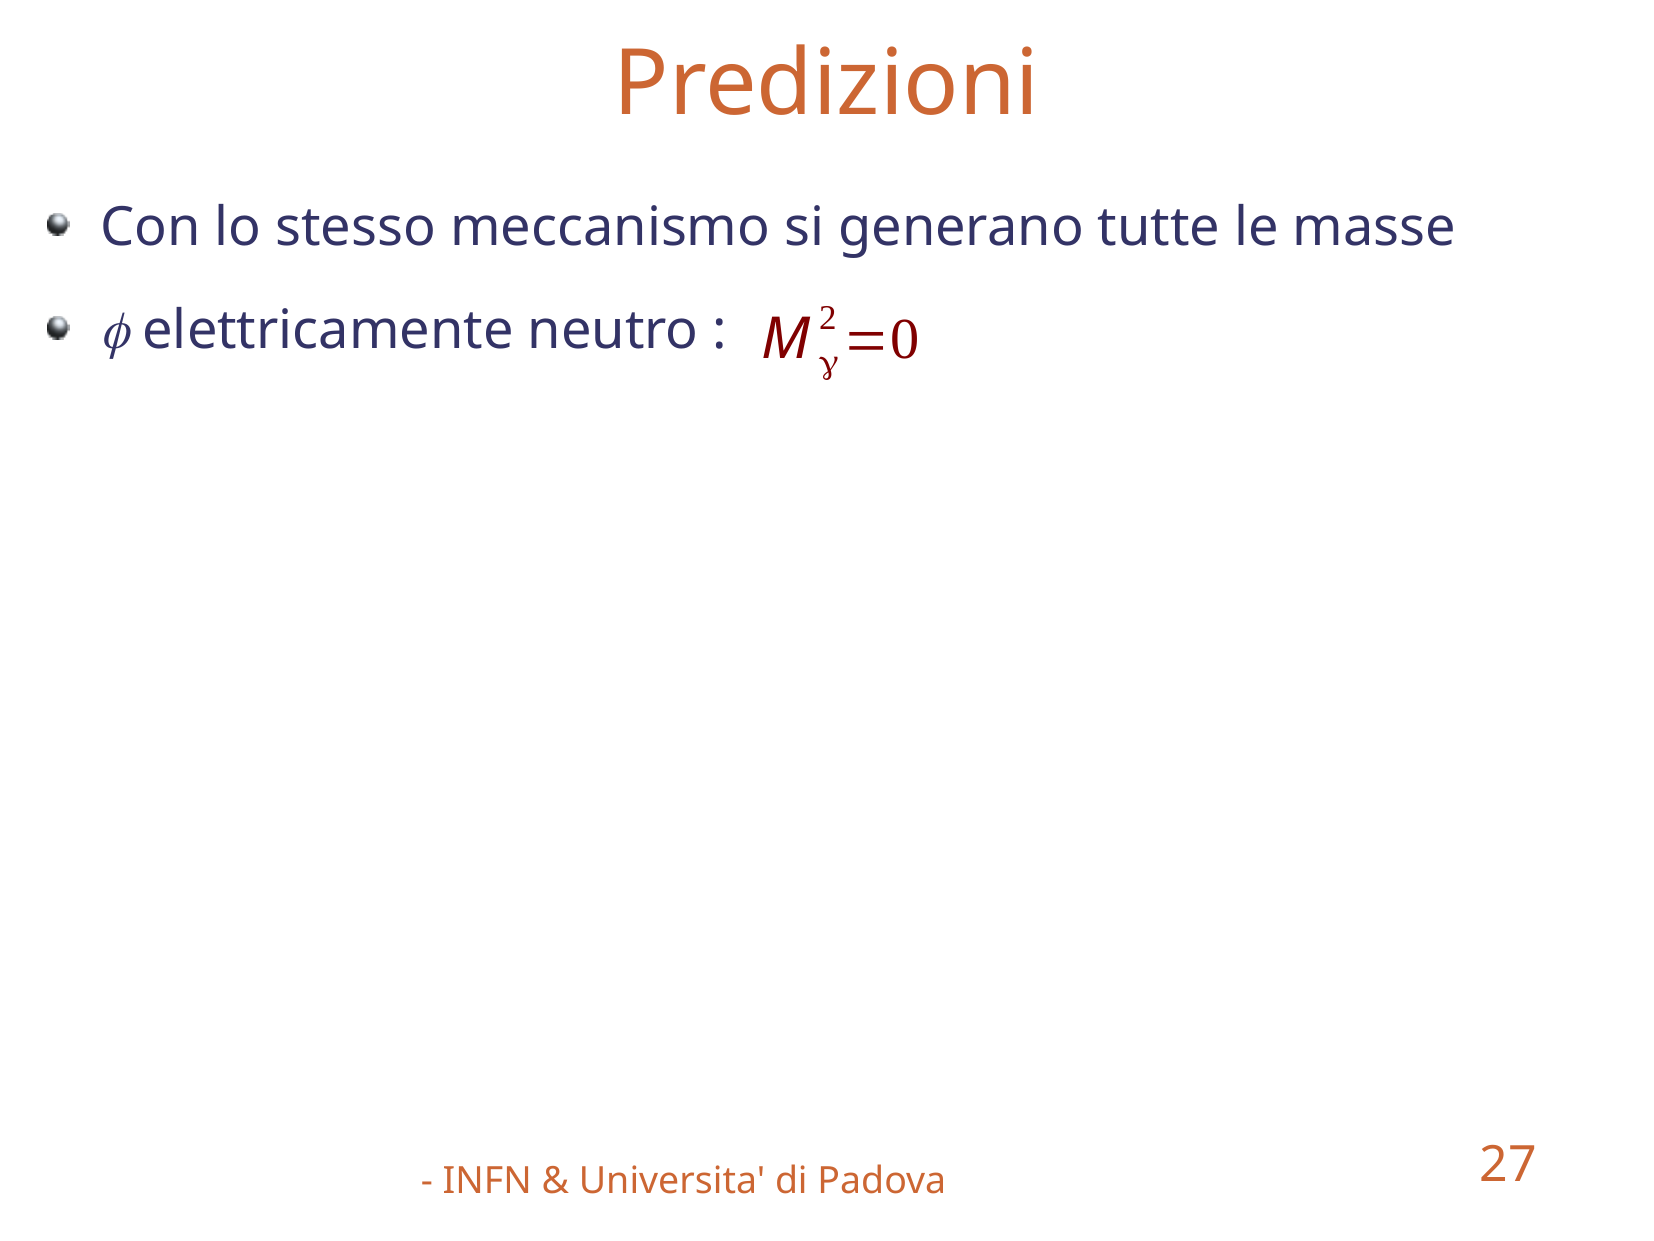

# Predizioni
Con lo stesso meccanismo si generano tutte le masse
f elettricamente neutro :